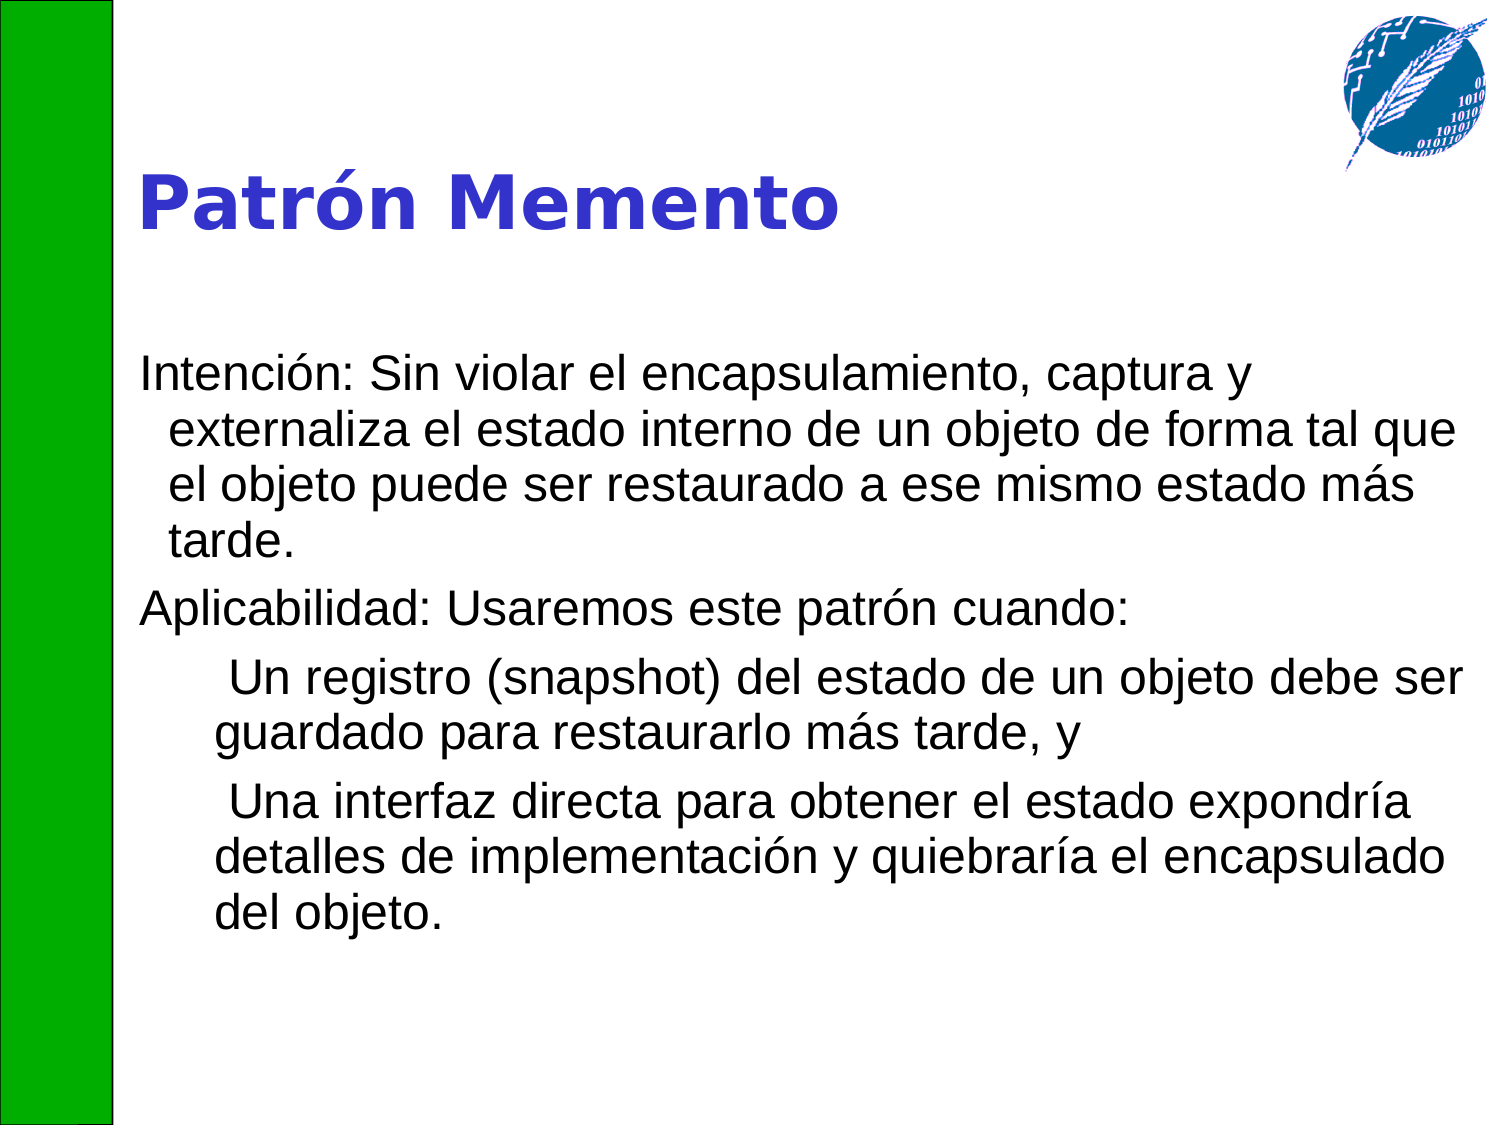

# Patrón Memento
Intención: Sin violar el encapsulamiento, captura y externaliza el estado interno de un objeto de forma tal que el objeto puede ser restaurado a ese mismo estado más tarde.
Aplicabilidad: Usaremos este patrón cuando:
 Un registro (snapshot) del estado de un objeto debe ser guardado para restaurarlo más tarde, y
 Una interfaz directa para obtener el estado expondría detalles de implementación y quiebraría el encapsulado del objeto.